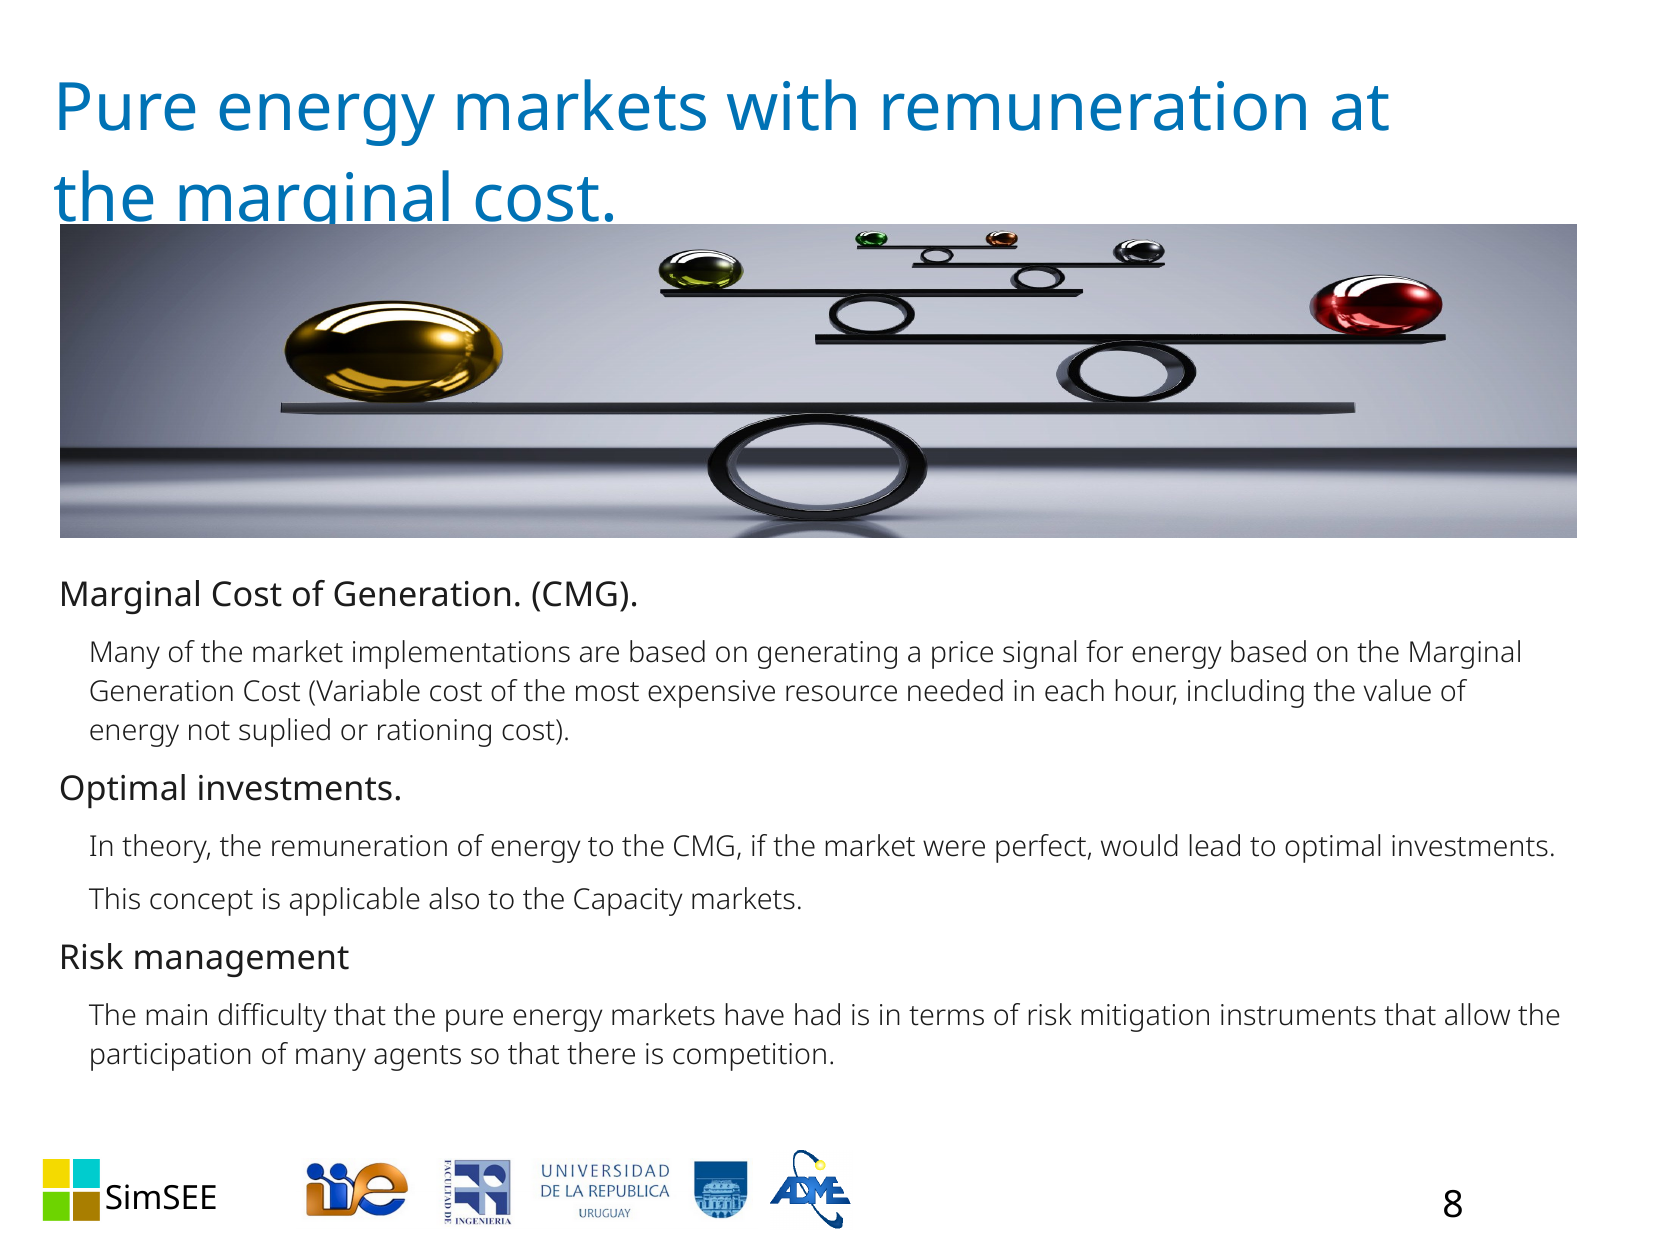

# Pure energy markets with remuneration at the marginal cost.
Marginal Cost of Generation. (CMG).
Many of the market implementations are based on generating a price signal for energy based on the Marginal Generation Cost (Variable cost of the most expensive resource needed in each hour, including the value of energy not suplied or rationing cost).
Optimal investments.
In theory, the remuneration of energy to the CMG, if the market were perfect, would lead to optimal investments.
This concept is applicable also to the Capacity markets.
Risk management
The main difficulty that the pure energy markets have had is in terms of risk mitigation instruments that allow the participation of many agents so that there is competition.